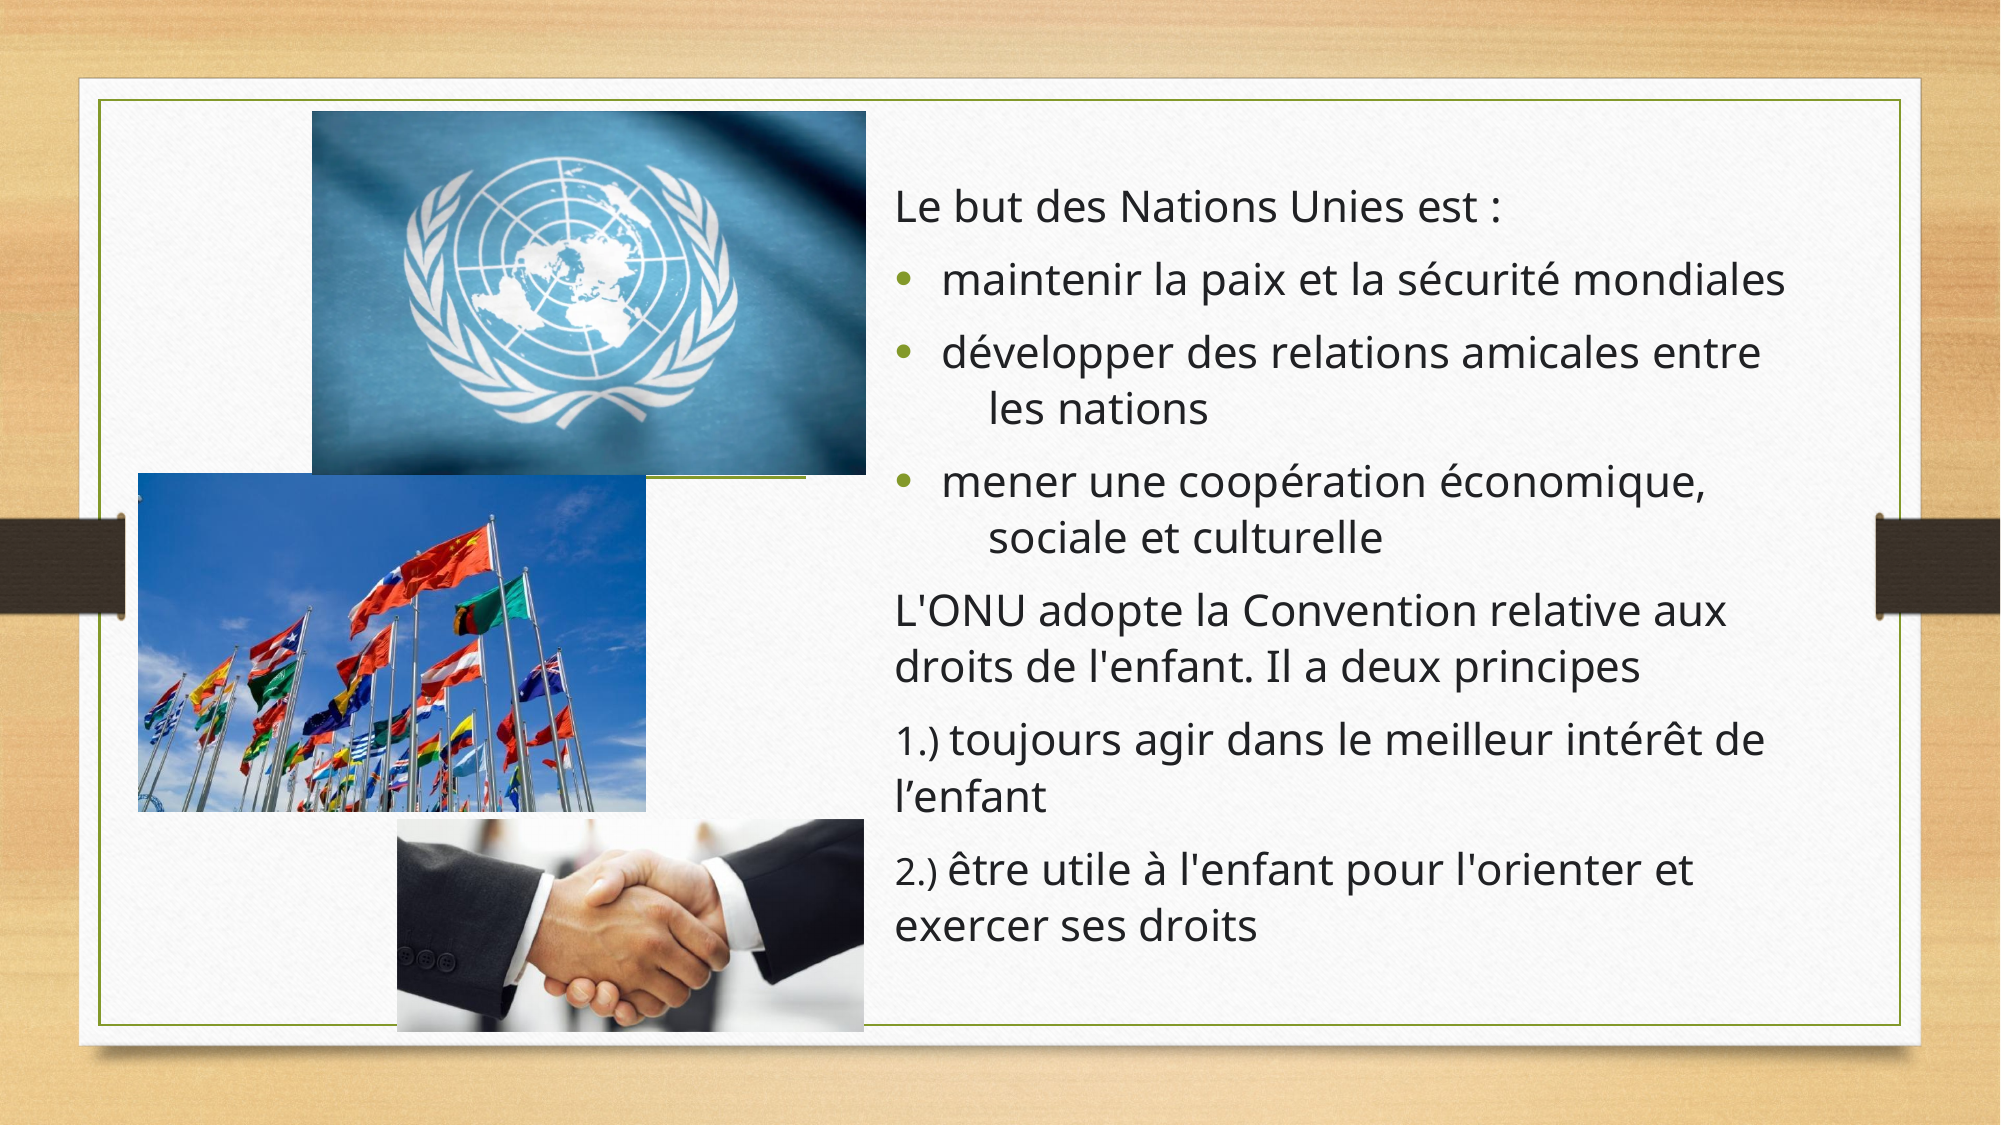

Le but des Nations Unies est :
maintenir la paix et la sécurité mondiales
développer des relations amicales entre les nations
mener une coopération économique, sociale et culturelle
L'ONU adopte la Convention relative aux droits de l'enfant. Il a deux principes
1.) toujours agir dans le meilleur intérêt de l’enfant
2.) être utile à l'enfant pour l'orienter et exercer ses droits
#